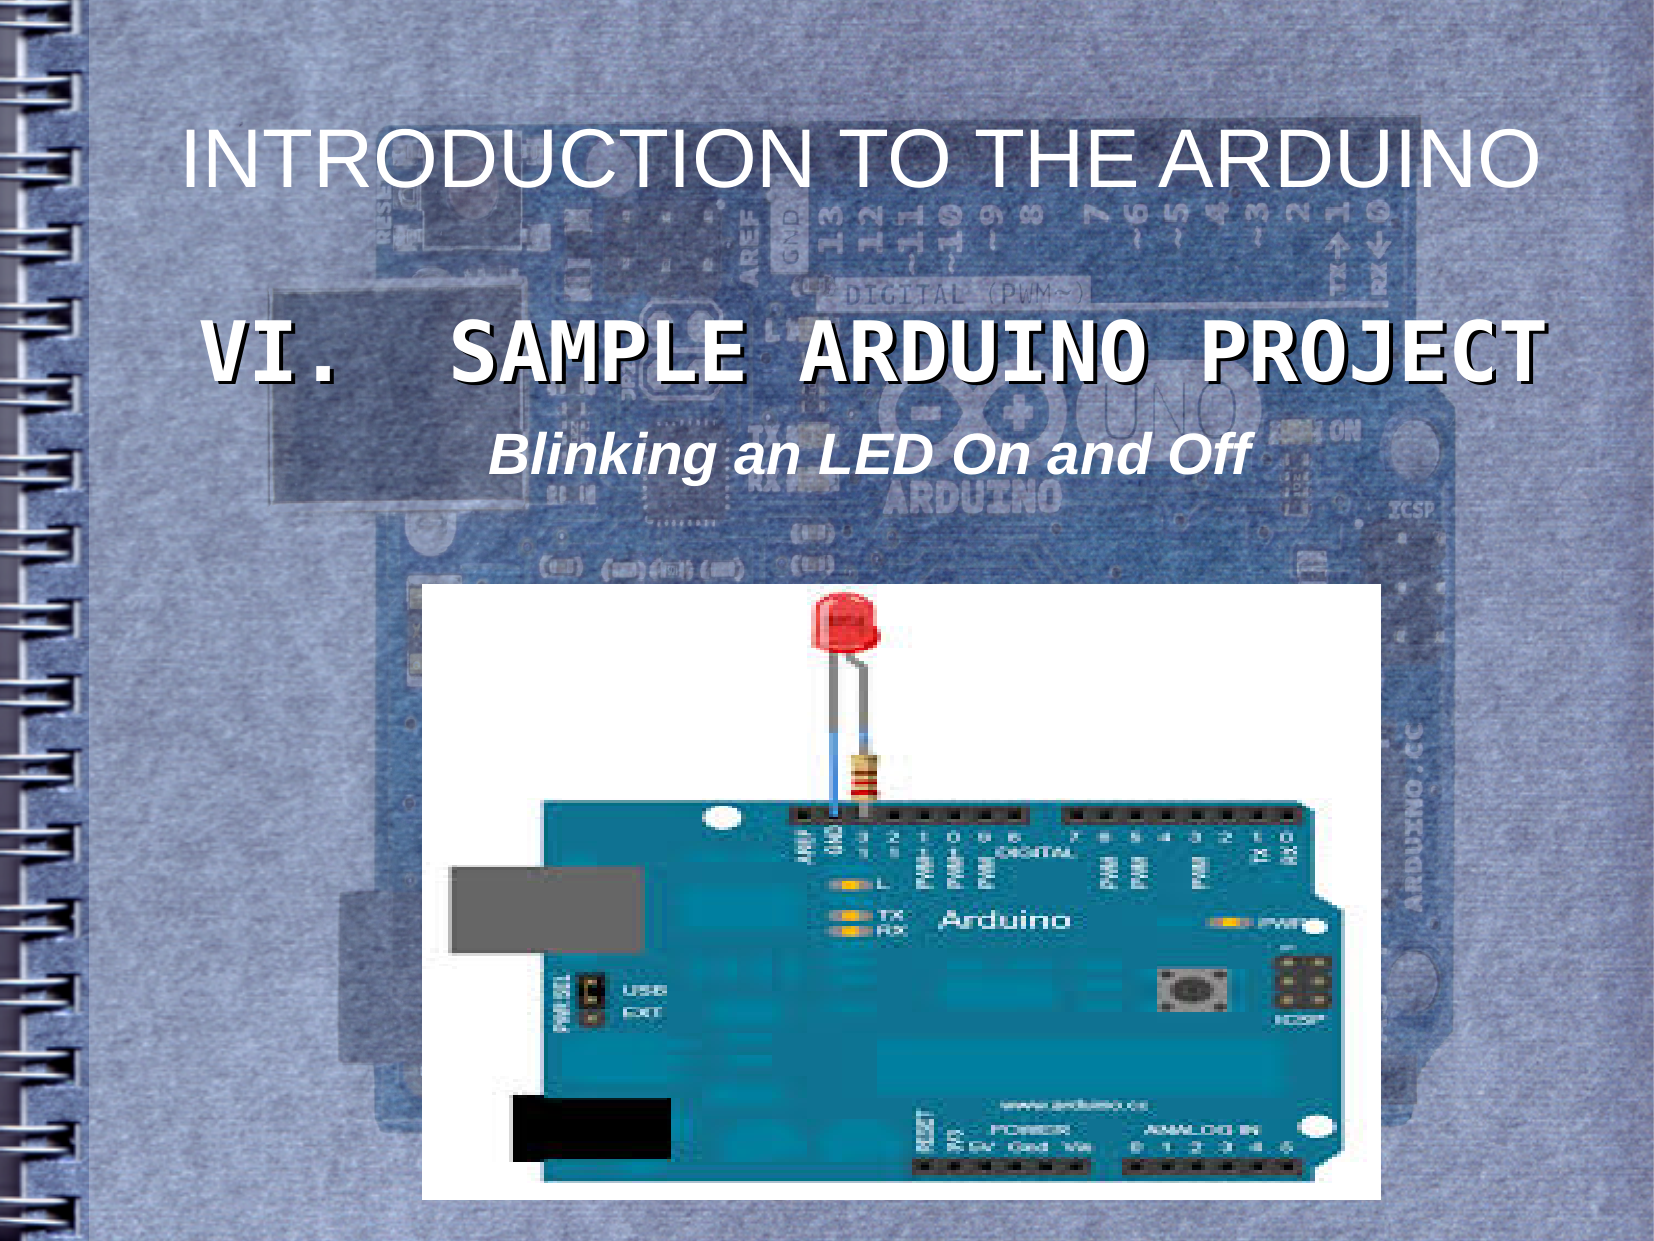

INTRODUCTION TO THE ARDUINO
VI. SAMPLE ARDUINO PROJECT
Blinking an LED On and Off